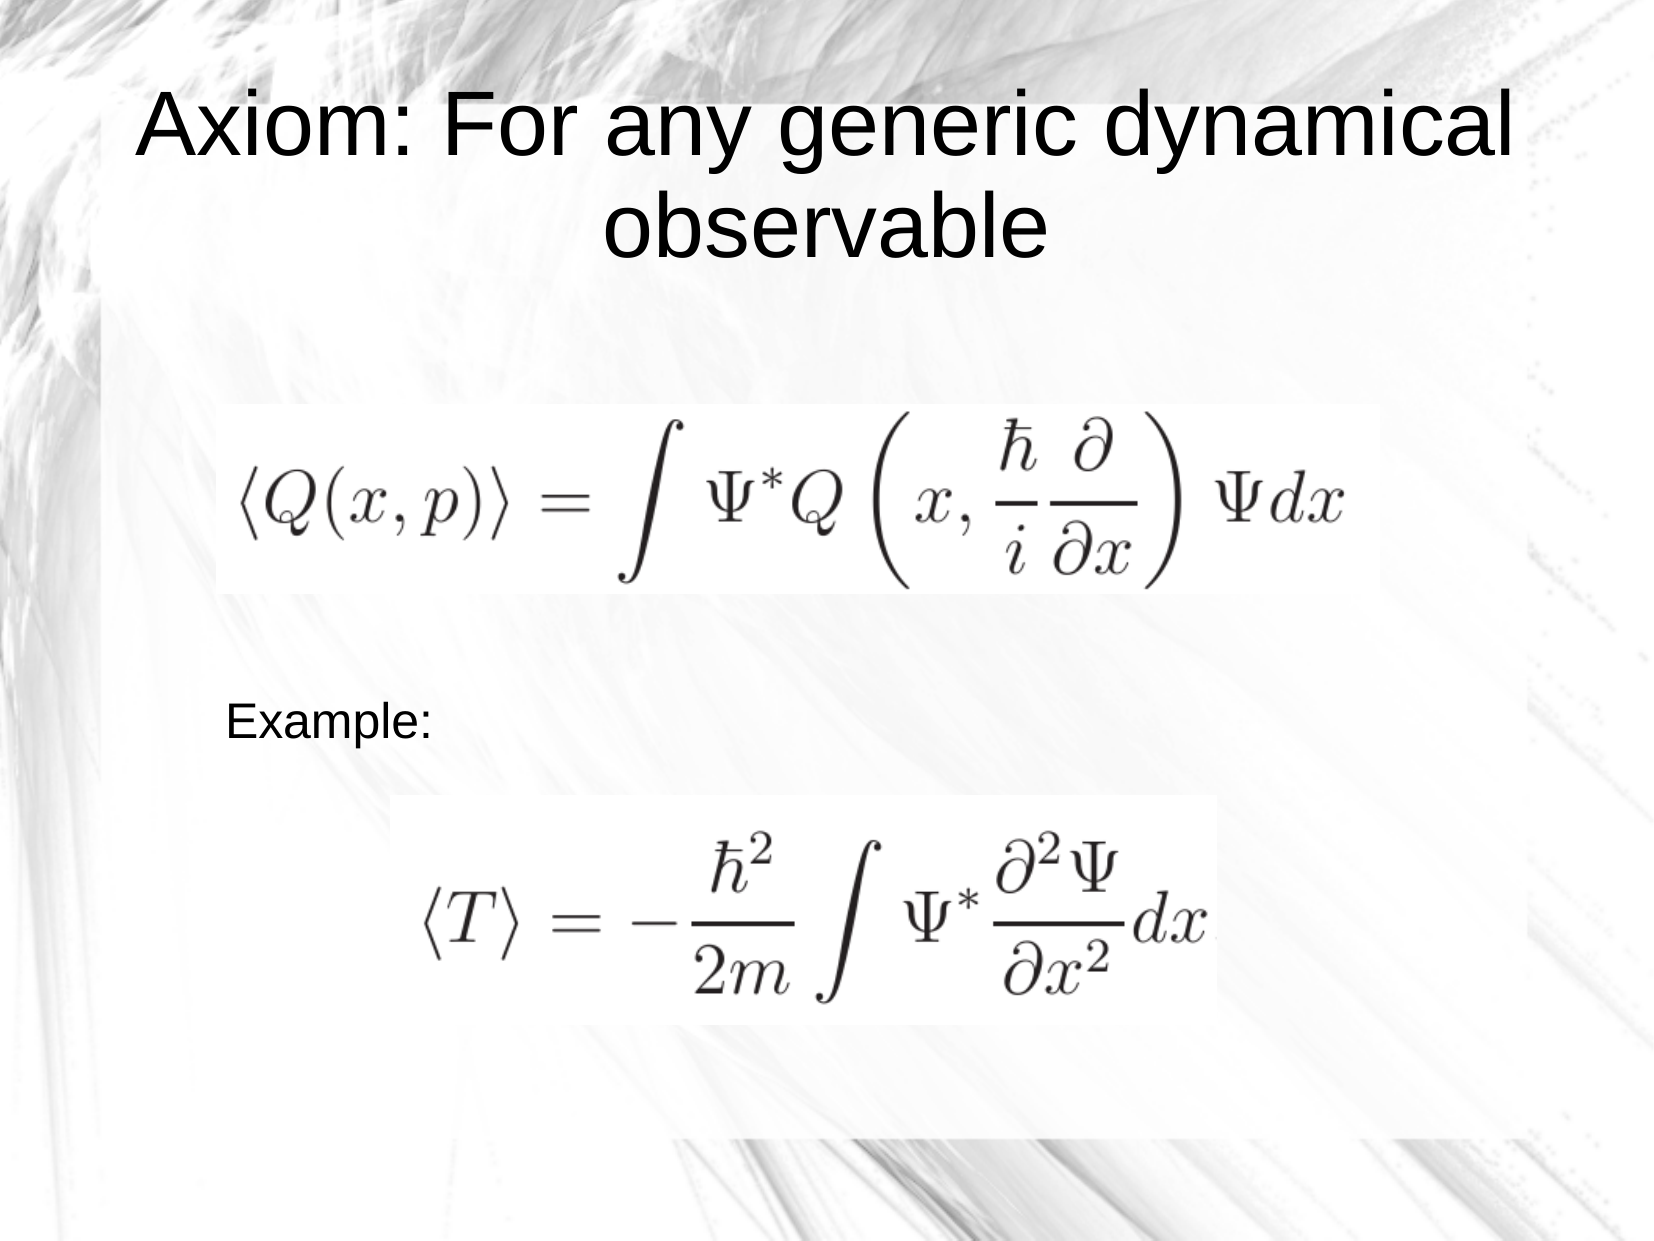

# Axiom: For any generic dynamical observable
Example: